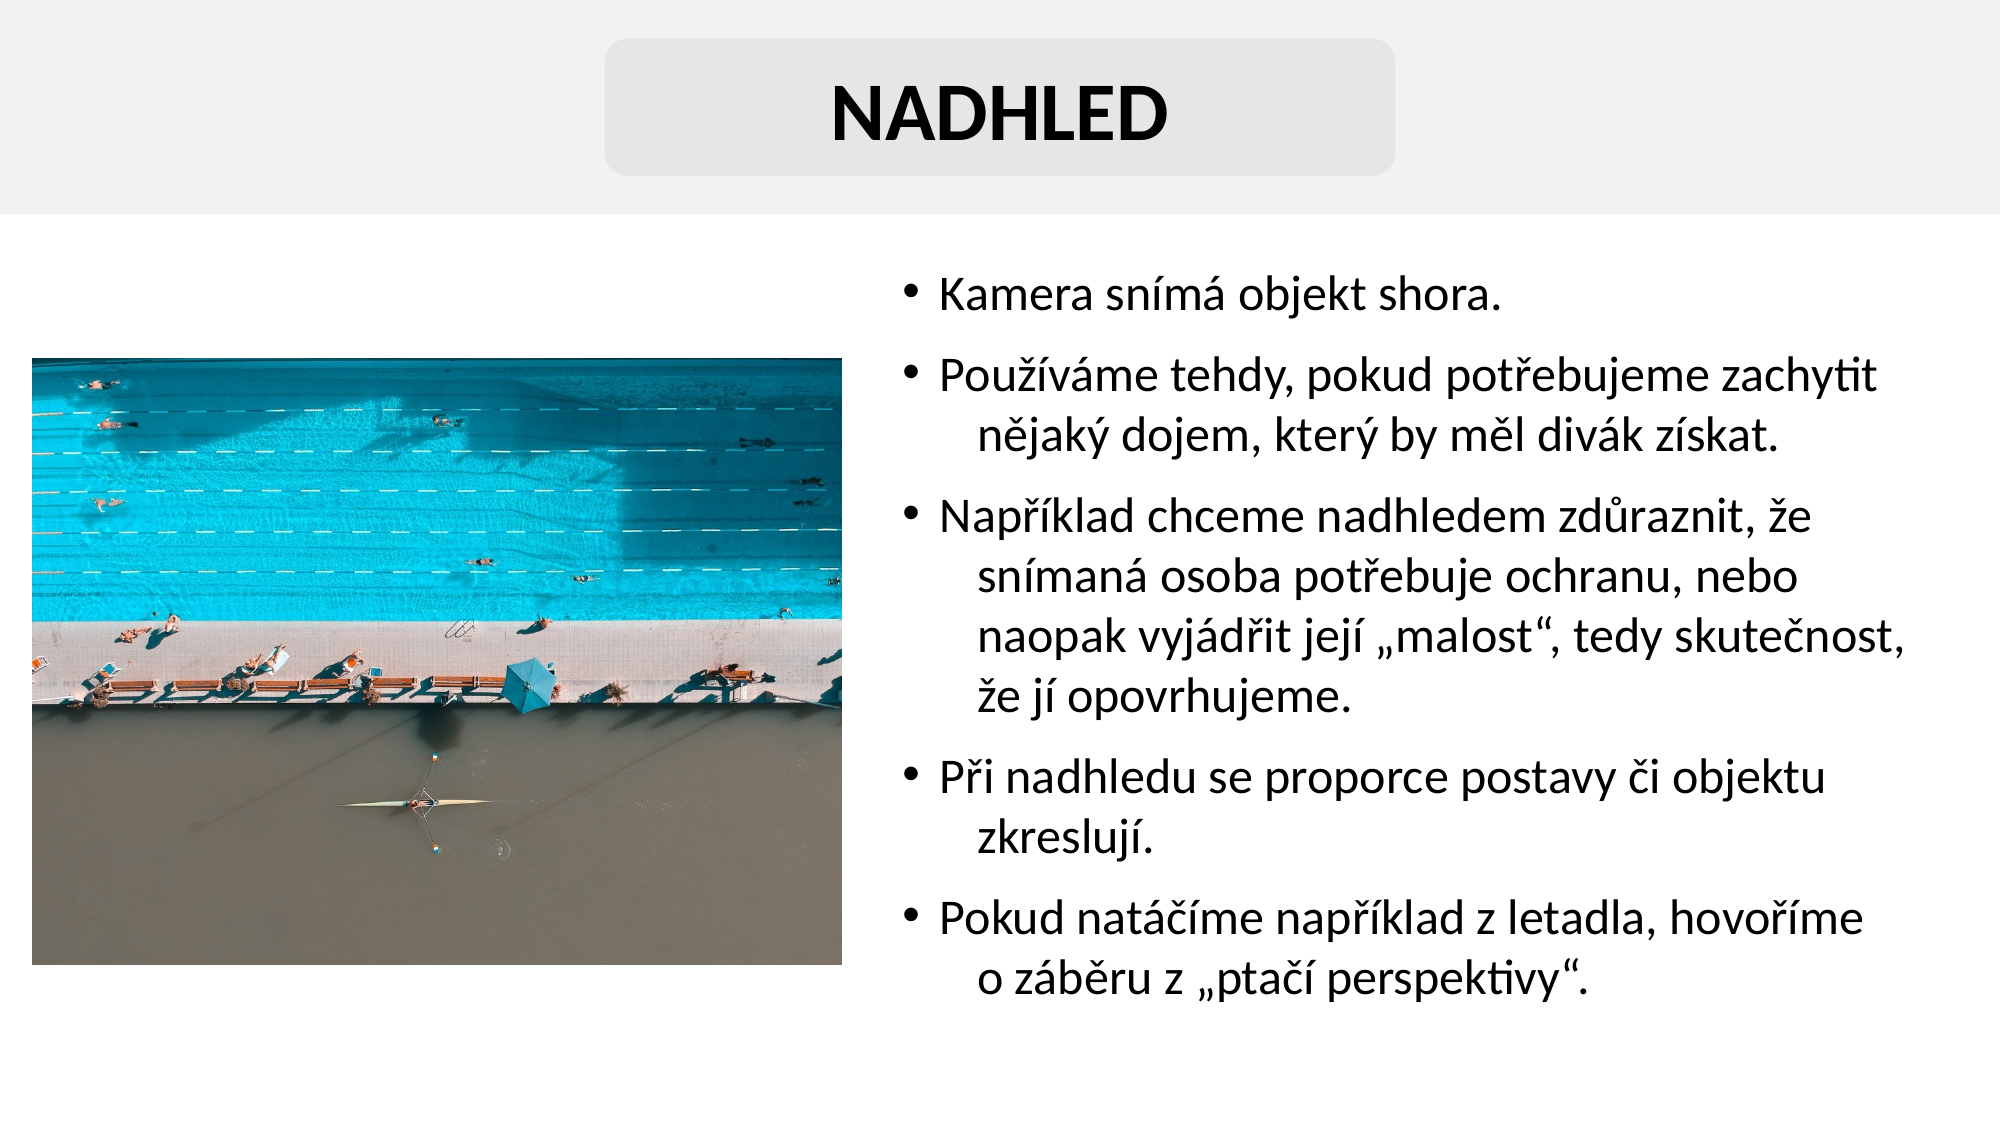

NADHLED
Kamera snímá objekt shora.
Používáme tehdy, pokud potřebujeme zachytit nějaký dojem, který by měl divák získat.
Například chceme nadhledem zdůraznit, že snímaná osoba potřebuje ochranu, nebo naopak vyjádřit její „malost“, tedy skutečnost, že jí opovrhujeme.
Při nadhledu se proporce postavy či objektu zkreslují.
Pokud natáčíme například z letadla, hovoříme
o záběru z „ptačí perspektivy“.